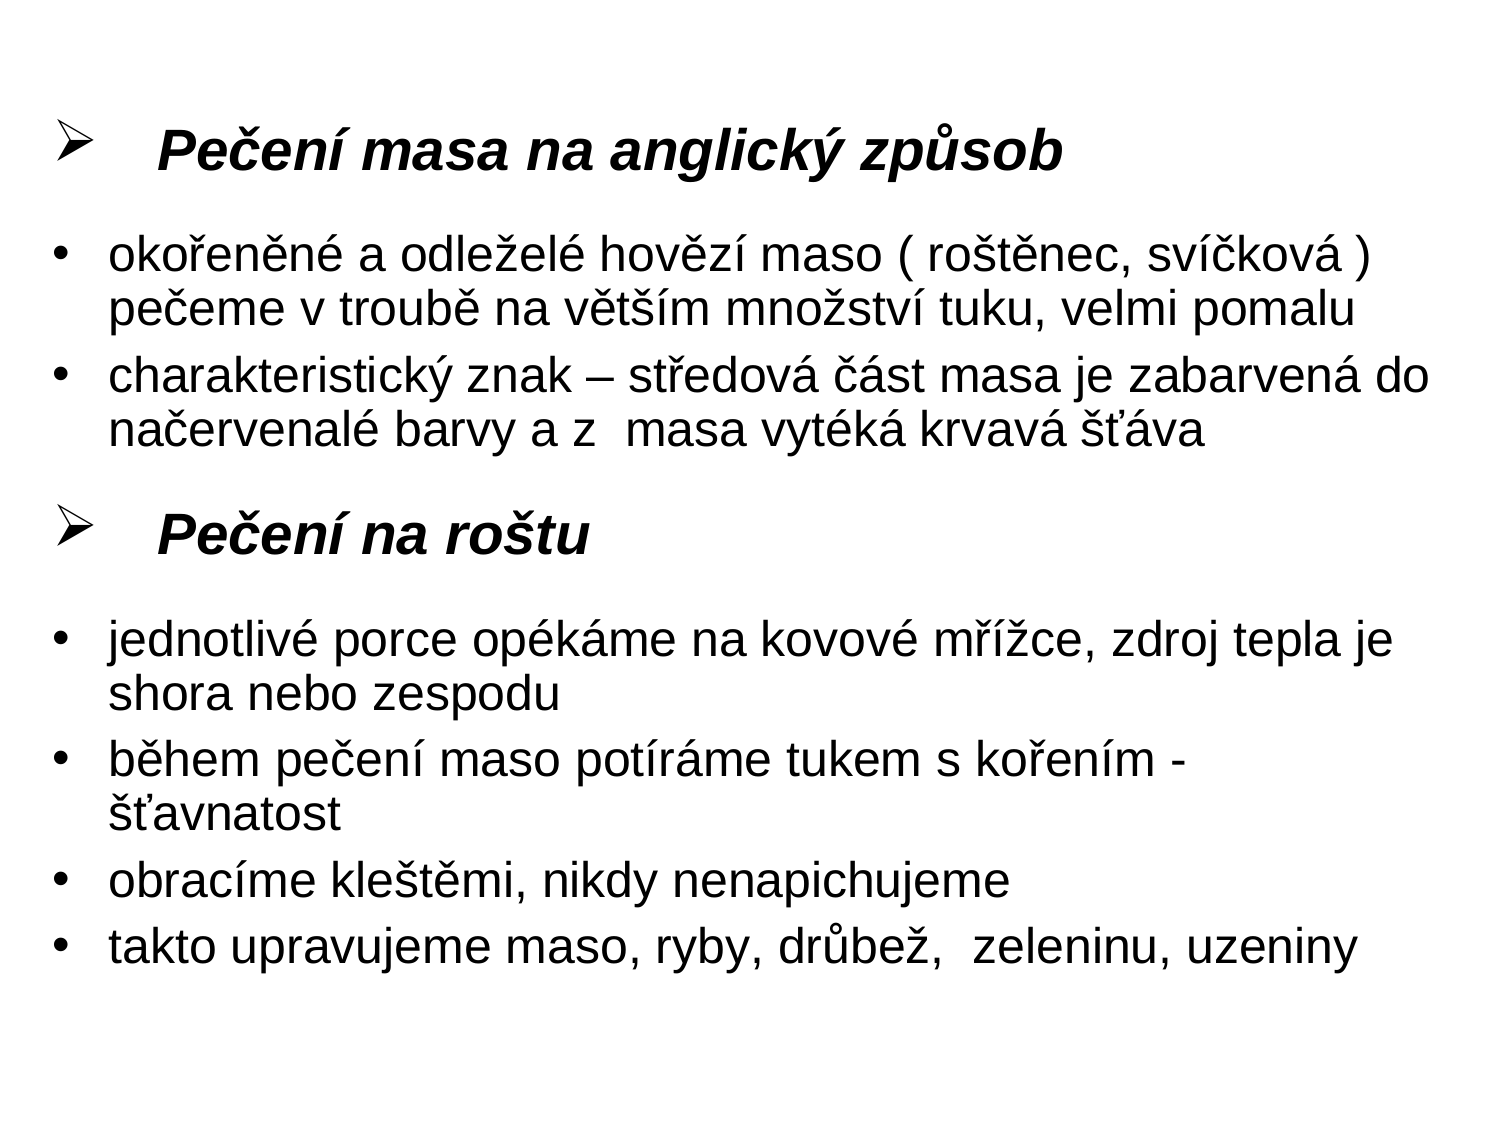

# Pečení masa na anglický způsob
okořeněné a odleželé hovězí maso ( roštěnec, svíčková ) pečeme v troubě na větším množství tuku, velmi pomalu
charakteristický znak – středová část masa je zabarvená do načervenalé barvy a z  masa vytéká krvavá šťáva
 Pečení na roštu
jednotlivé porce opékáme na kovové mřížce, zdroj tepla je shora nebo zespodu
během pečení maso potíráme tukem s kořením - šťavnatost
obracíme kleštěmi, nikdy nenapichujeme
takto upravujeme maso, ryby, drůbež, zeleninu, uzeniny